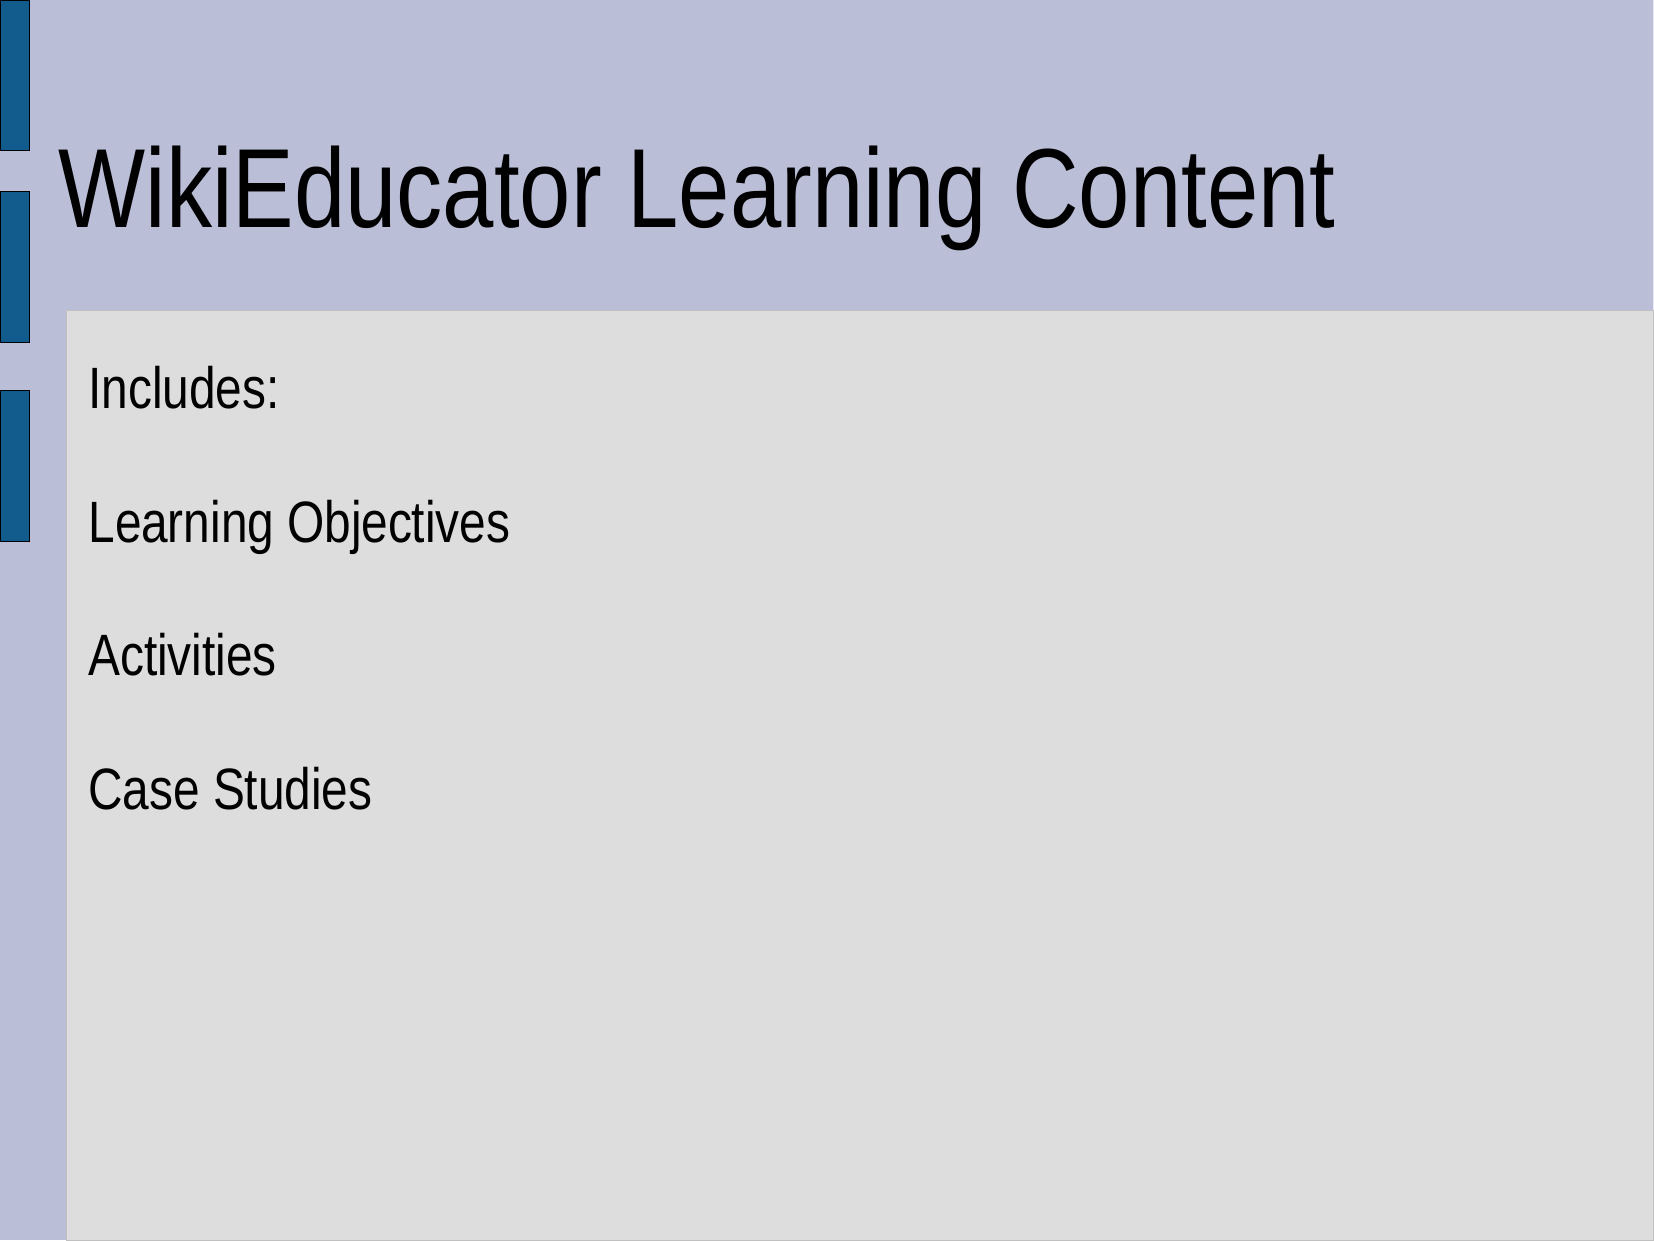

WikiEducator Learning Content
Includes:
Learning Objectives
Activities
Case Studies